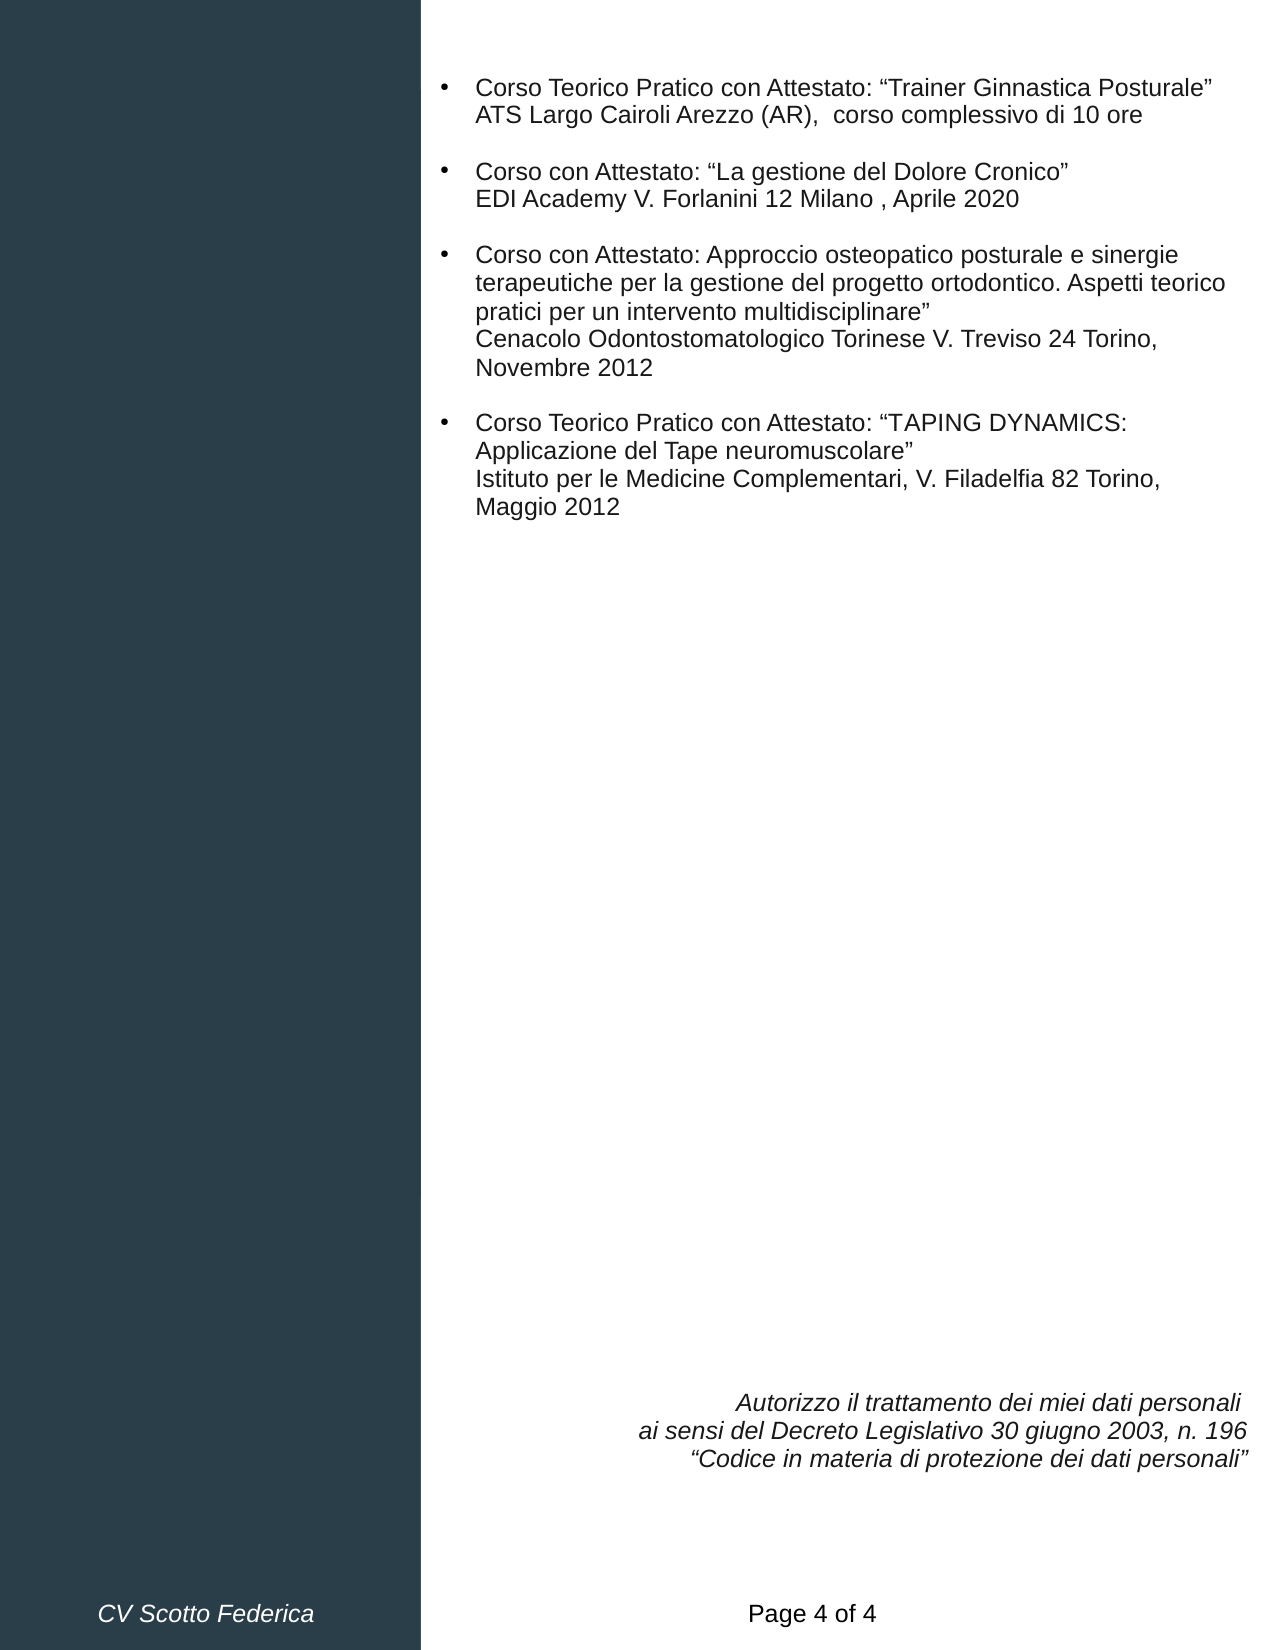

Corso Teorico Pratico con Attestato: “Trainer Ginnastica Posturale”
ATS Largo Cairoli Arezzo (AR), corso complessivo di 10 ore
Corso con Attestato: “La gestione del Dolore Cronico”
EDI Academy V. Forlanini 12 Milano , Aprile 2020
Corso con Attestato: Approccio osteopatico posturale e sinergie terapeutiche per la gestione del progetto ortodontico. Aspetti teorico pratici per un intervento multidisciplinare”
Cenacolo Odontostomatologico Torinese V. Treviso 24 Torino, Novembre 2012
Corso Teorico Pratico con Attestato: “TAPING DYNAMICS: Applicazione del Tape neuromuscolare”
Istituto per le Medicine Complementari, V. Filadelfia 82 Torino, Maggio 2012
Autorizzo il trattamento dei miei dati personali
ai sensi del Decreto Legislativo 30 giugno 2003, n. 196
“Codice in materia di protezione dei dati personali”
CV Scotto Federica
Page of 4